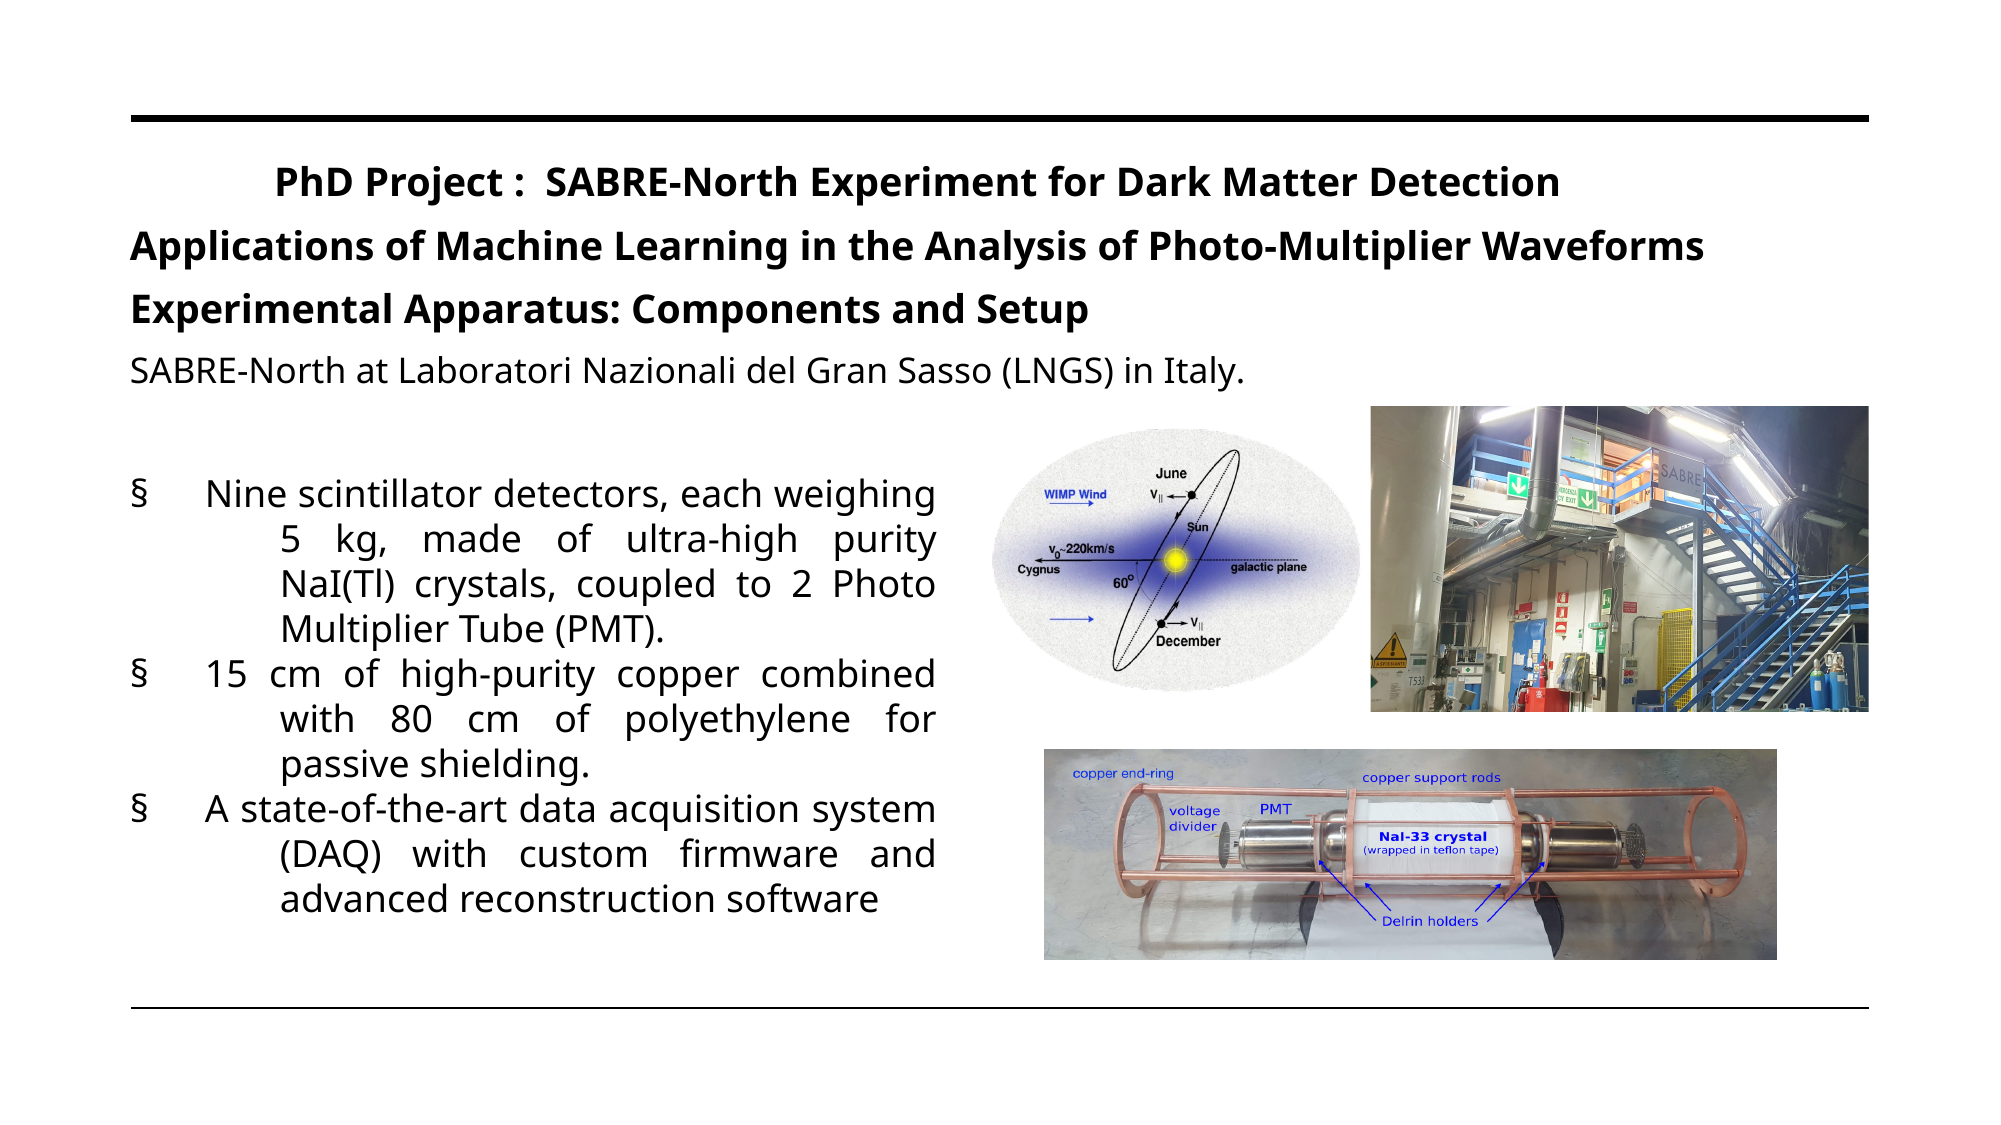

# PhD Project : SABRE-North Experiment for Dark Matter Detection
Applications of Machine Learning in the Analysis of Photo-Multiplier Waveforms
Experimental Apparatus: Components and Setup
SABRE-North at Laboratori Nazionali del Gran Sasso (LNGS) in Italy.
Nine scintillator detectors, each weighing 5 kg, made of ultra-high purity NaI(Tl) crystals, coupled to 2 Photo Multiplier Tube (PMT).
15 cm of high-purity copper combined with 80 cm of polyethylene for passive shielding.
A state-of-the-art data acquisition system (DAQ) with custom firmware and advanced reconstruction software